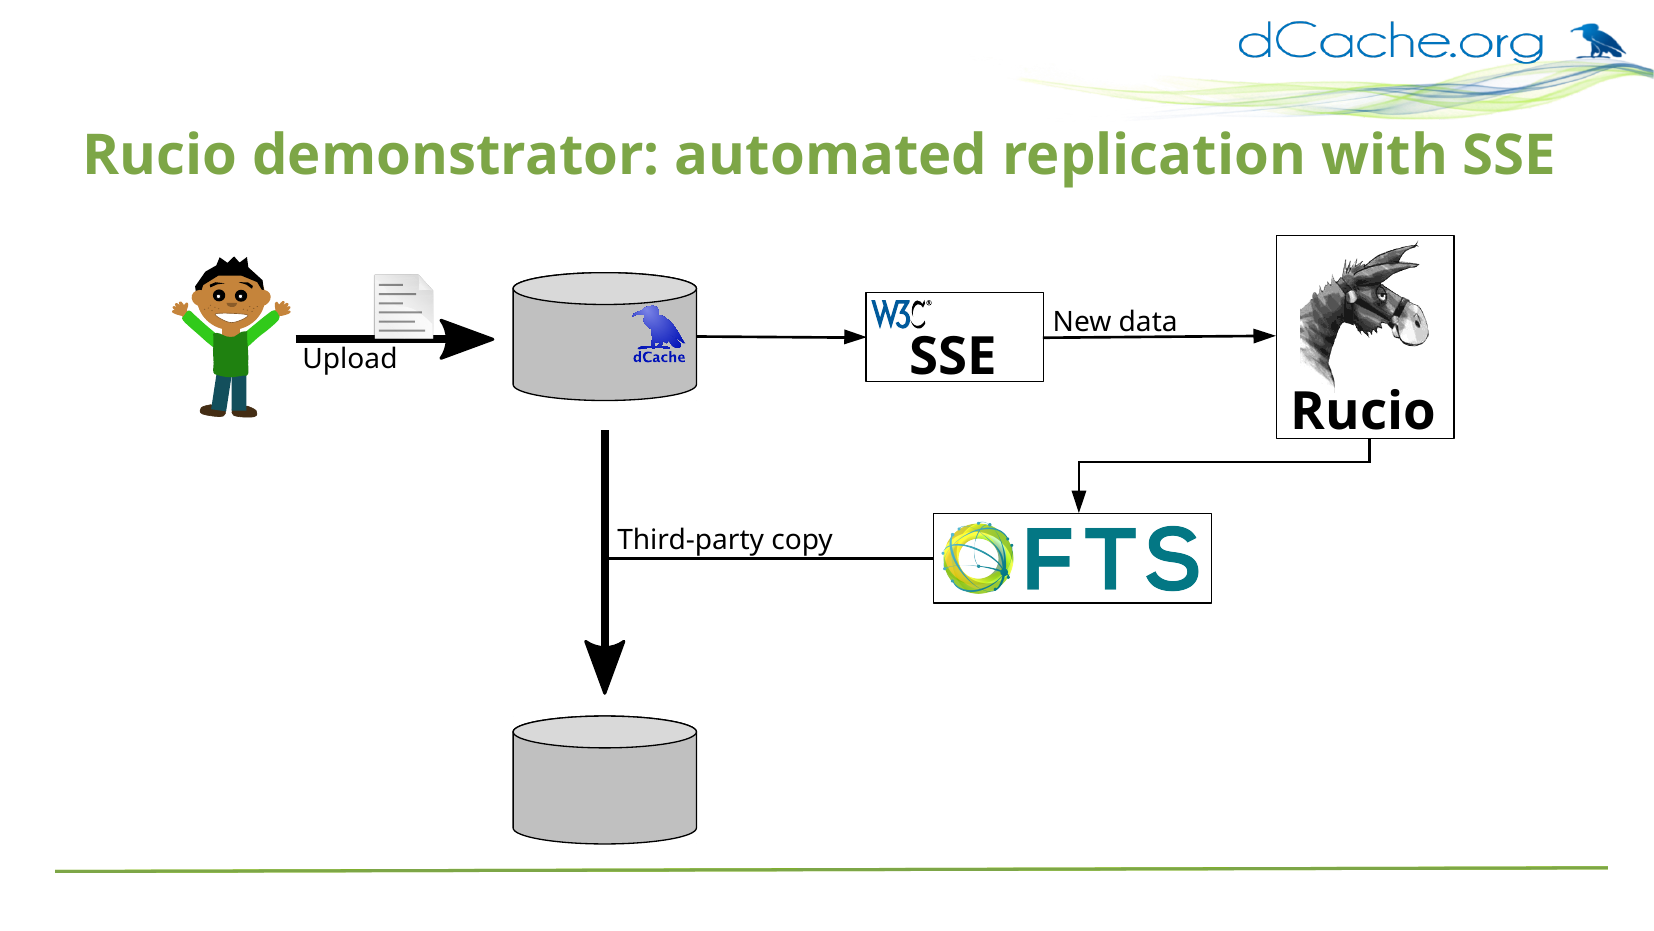

# Rucio demonstrator: automated replication with SSE